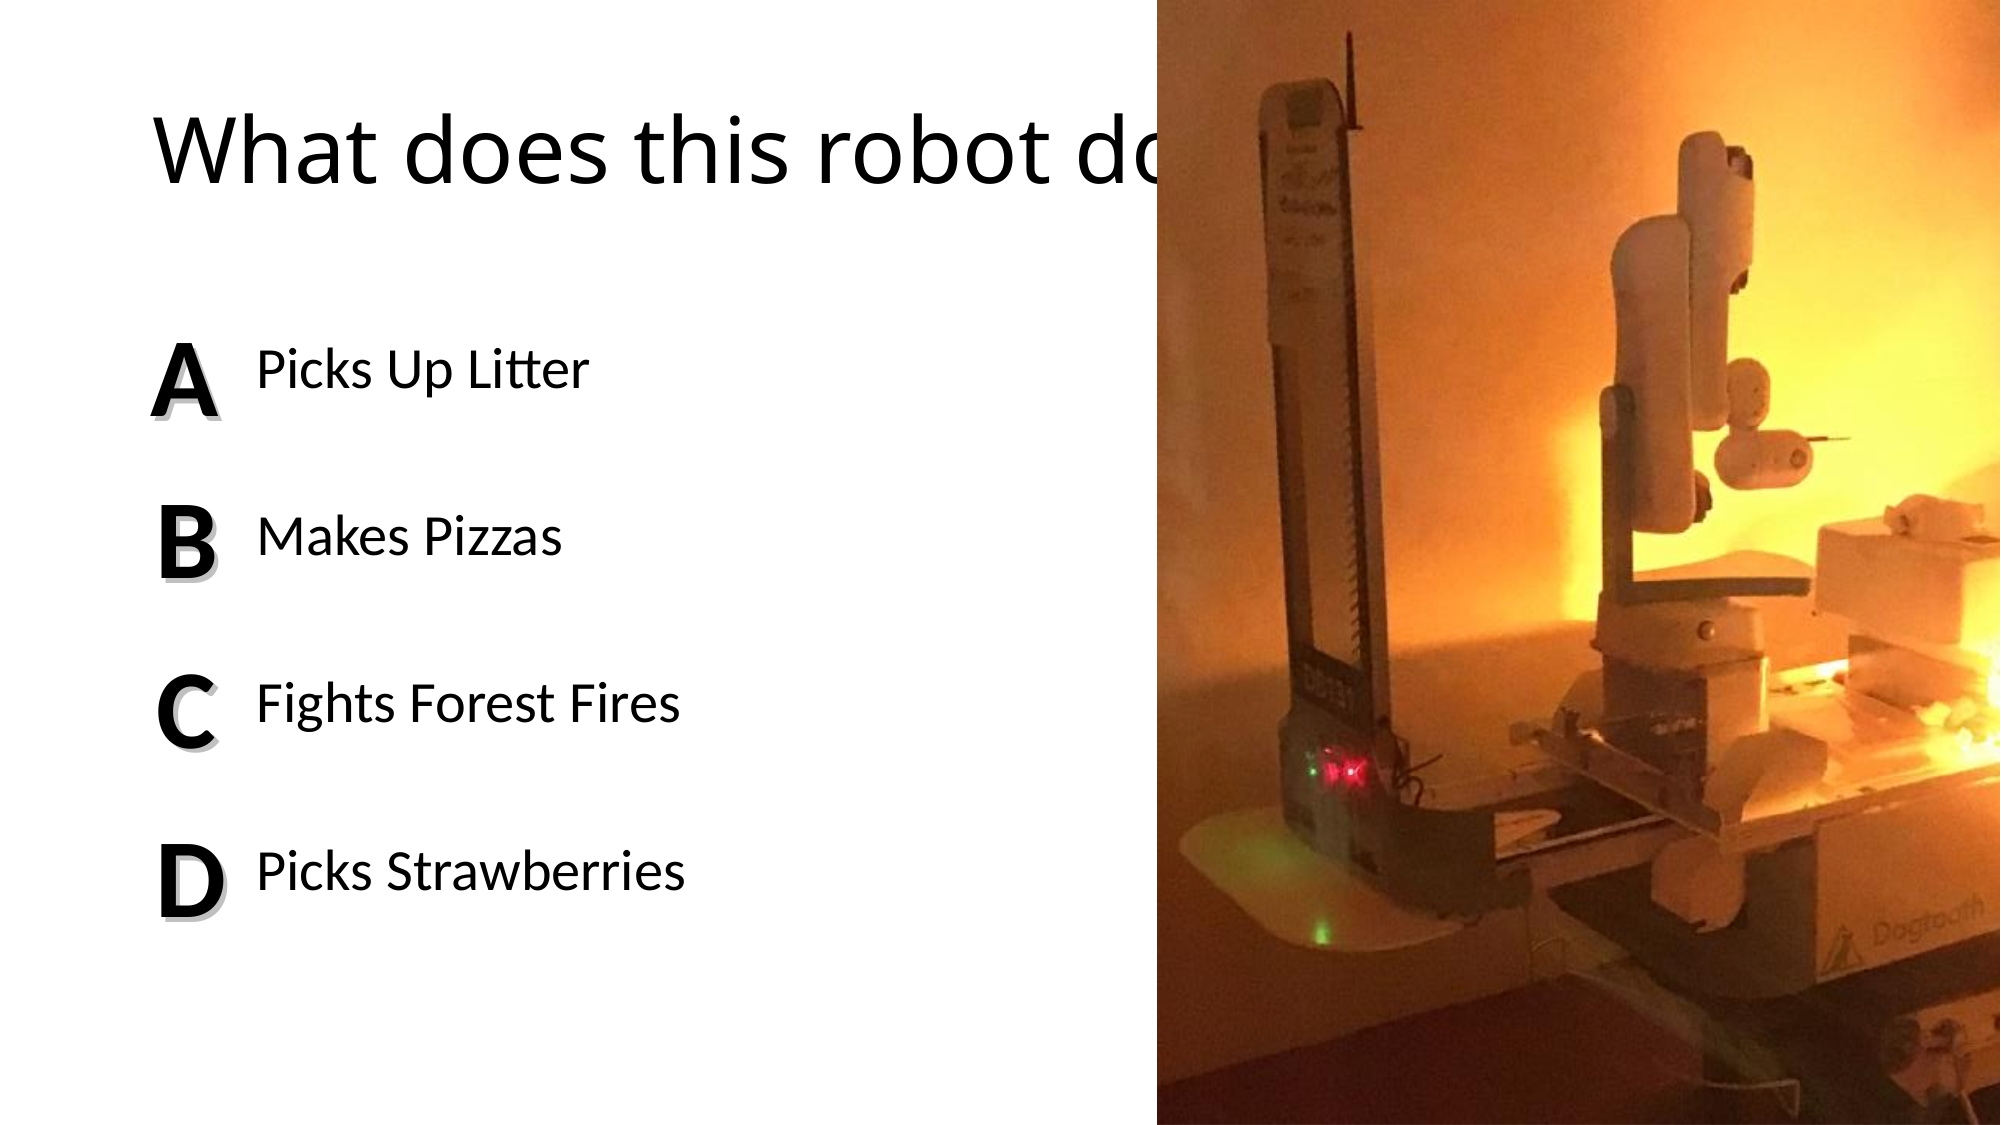

# What does this robot do?
A
Picks Up Litter
Makes Pizzas
Fights Forest Fires
Picks Strawberries
B
C
D